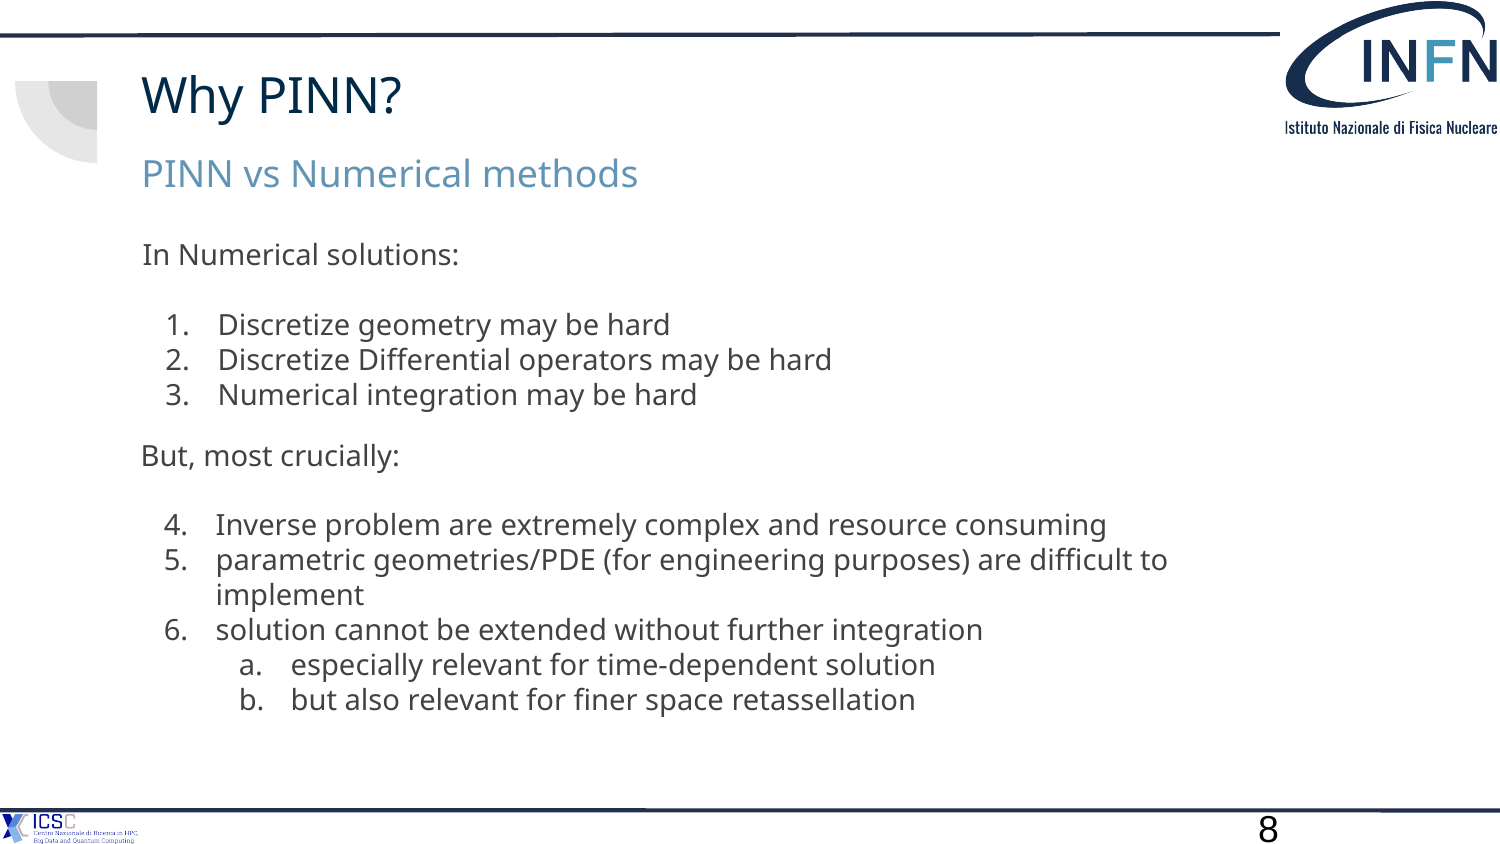

# Why PINN?
PINN vs Numerical methods
In Numerical solutions:
Discretize geometry may be hard
Discretize Differential operators may be hard
Numerical integration may be hard
But, most crucially:
Inverse problem are extremely complex and resource consuming
parametric geometries/PDE (for engineering purposes) are difficult to implement
solution cannot be extended without further integration
especially relevant for time-dependent solution
but also relevant for finer space retassellation